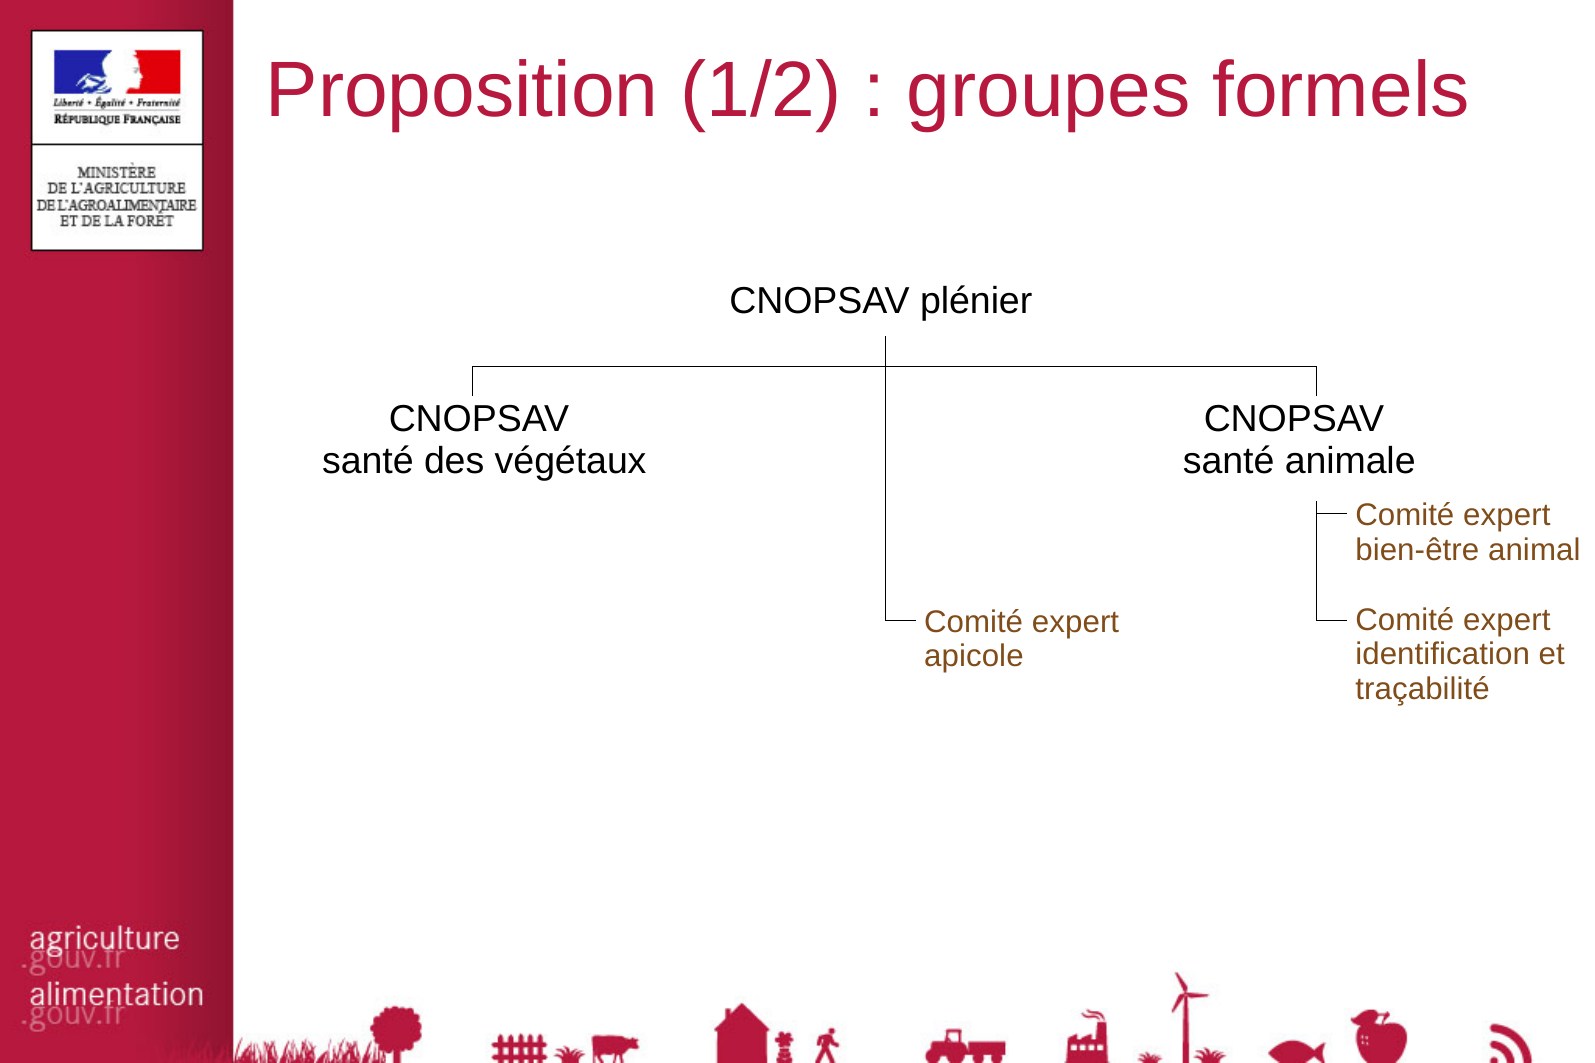

# Proposition (1/2) : groupes formels
CNOPSAV plénier
CNOPSAV
santé des végétaux
CNOPSAV
santé animale
Comité expert
bien-être animal
Comité expert identification et traçabilité
Comité expert apicole